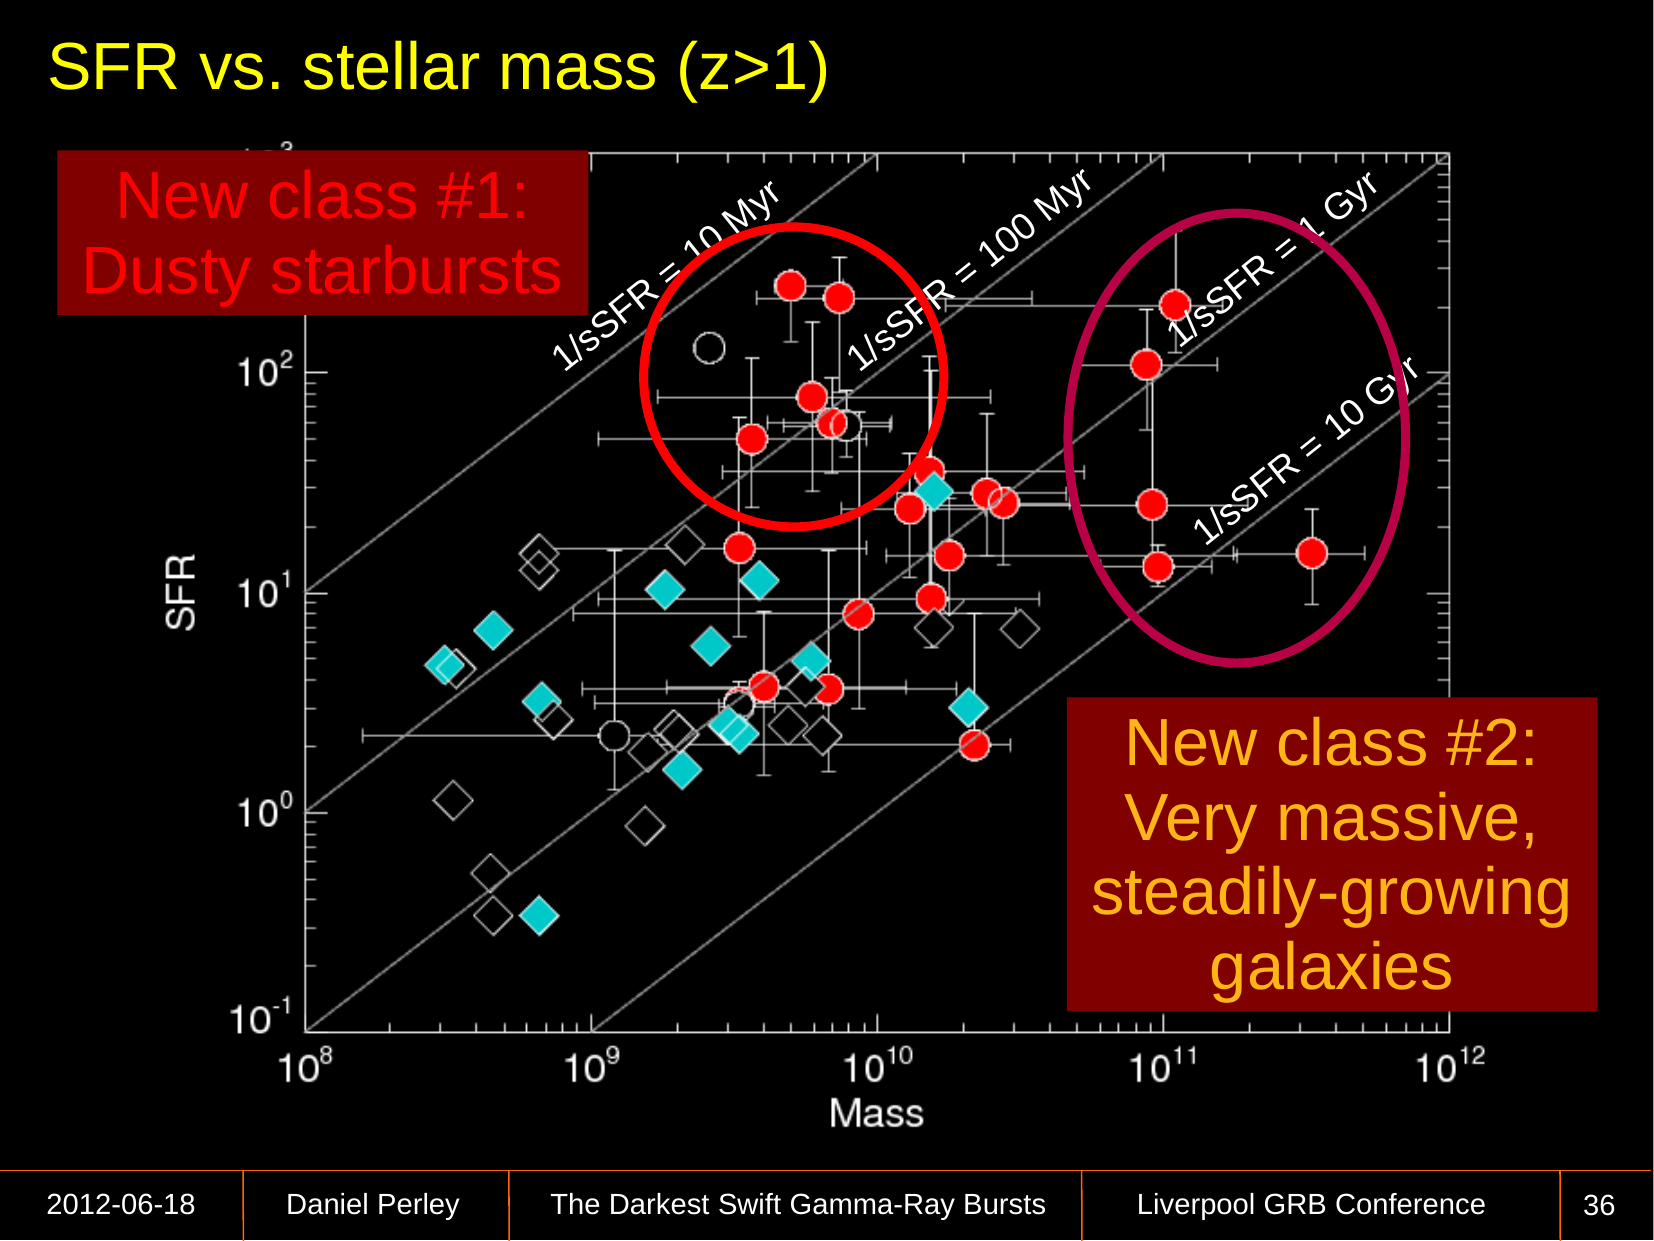

# SFR vs. stellar mass (z>1)
New class #1: Dusty starbursts
1/sSFR = 1 Gyr
1/sSFR = 10 Myr
1/sSFR = 100 Myr
1/sSFR = 10 Gyr
New class #2: Very massive, steadily-growing galaxies
36